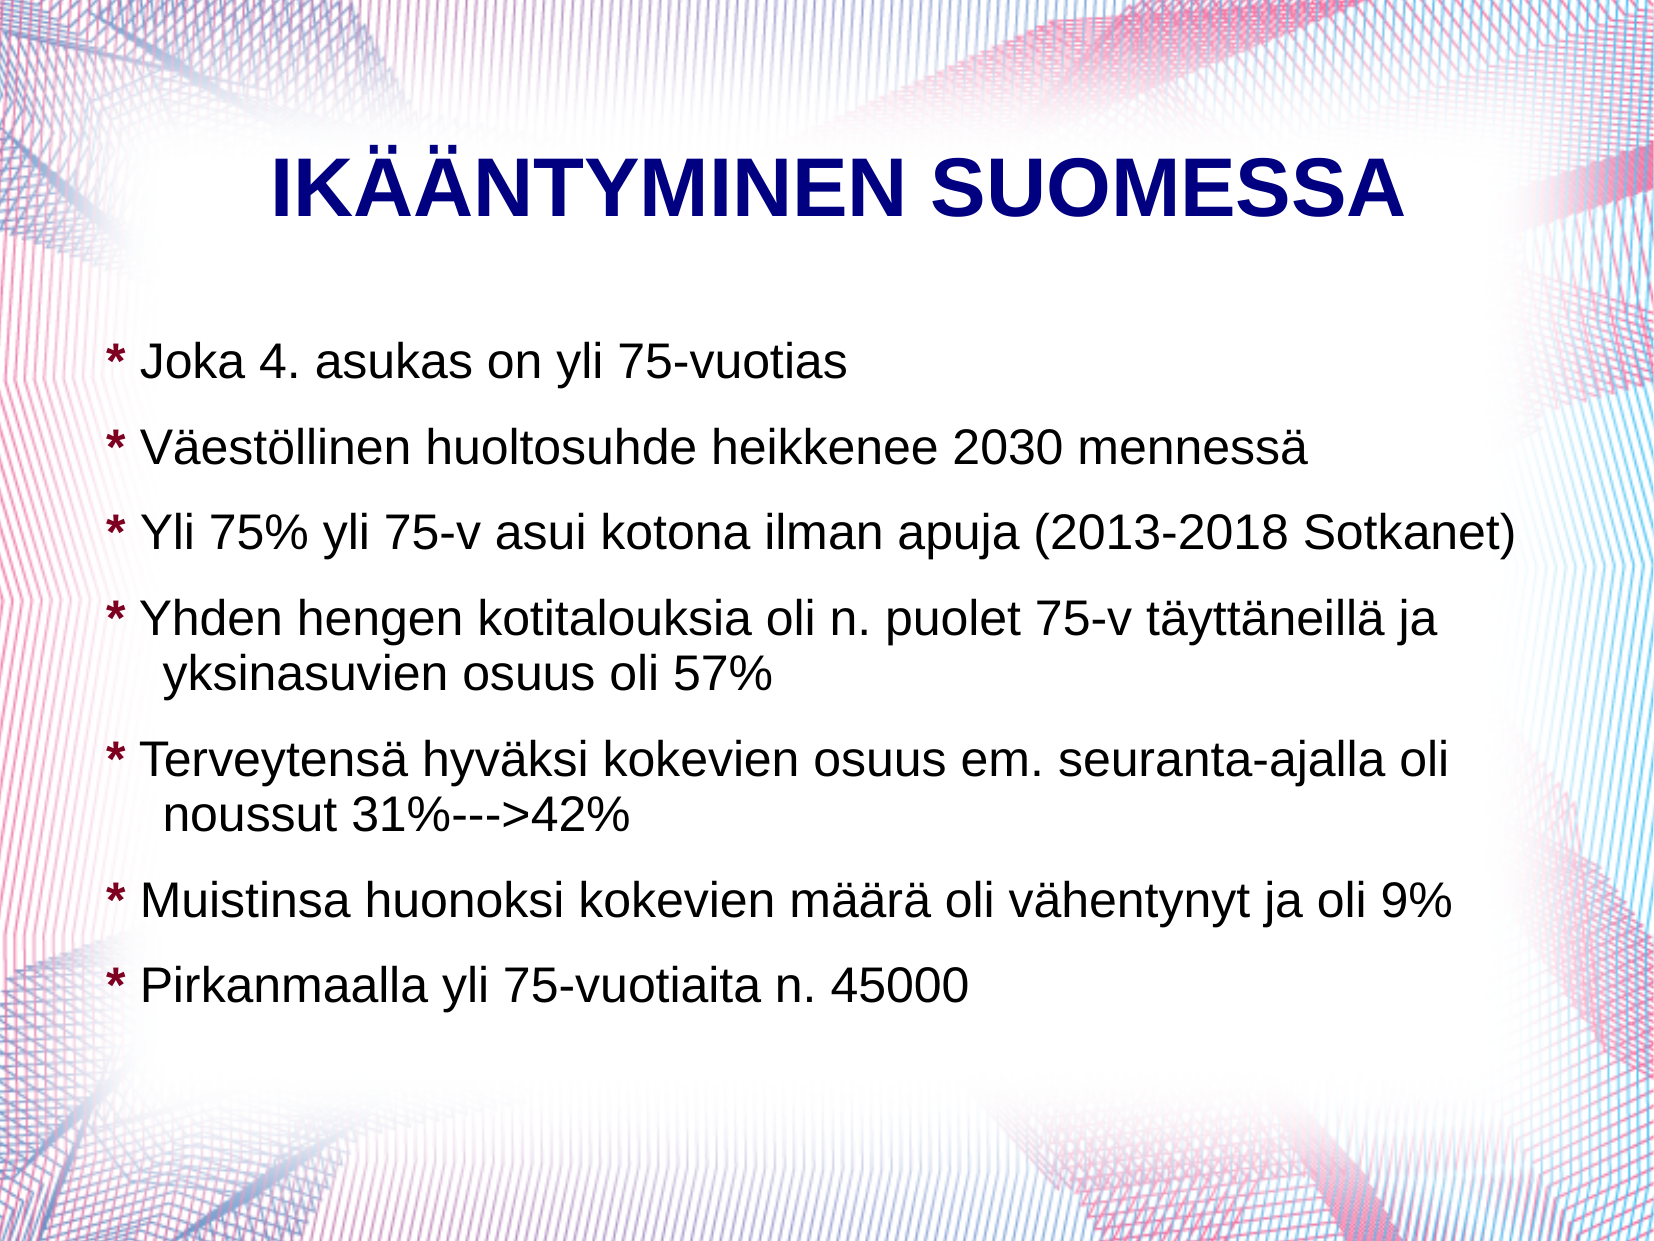

# IKÄÄNTYMINEN SUOMESSA
* Joka 4. asukas on yli 75-vuotias
* Väestöllinen huoltosuhde heikkenee 2030 mennessä
* Yli 75% yli 75-v asui kotona ilman apuja (2013-2018 Sotkanet)
* Yhden hengen kotitalouksia oli n. puolet 75-v täyttäneillä ja yksinasuvien osuus oli 57%
* Terveytensä hyväksi kokevien osuus em. seuranta-ajalla oli noussut 31%--->42%
* Muistinsa huonoksi kokevien määrä oli vähentynyt ja oli 9%
* Pirkanmaalla yli 75-vuotiaita n. 45000